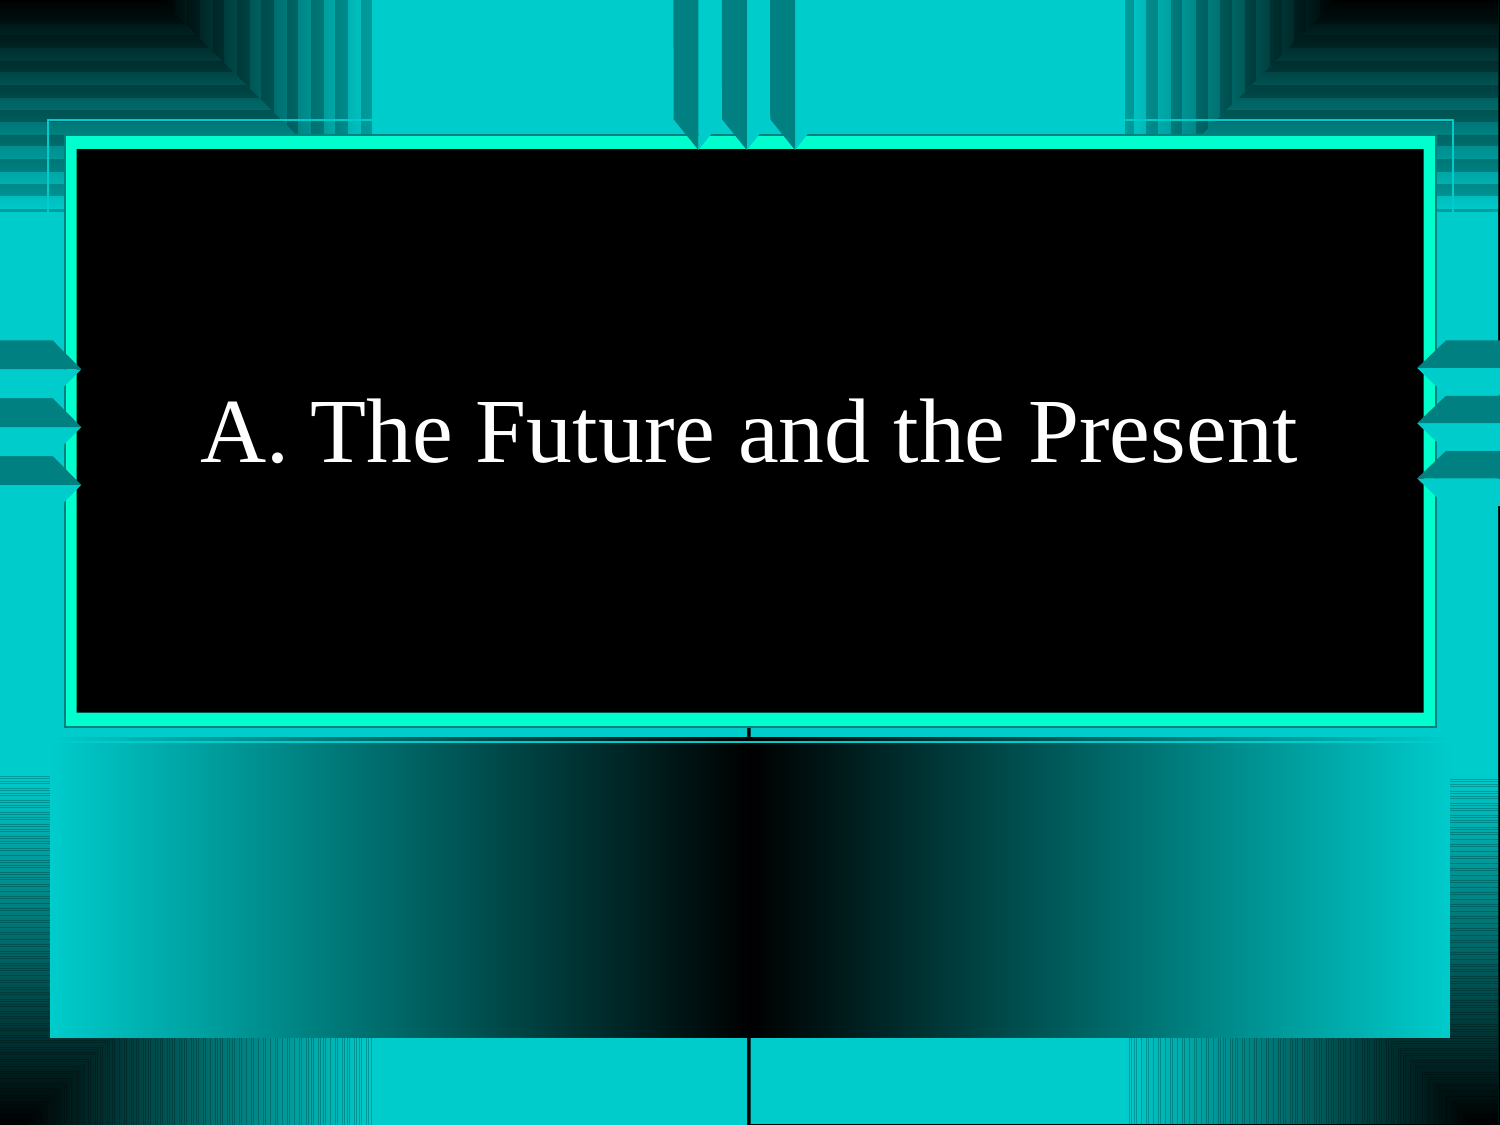

# A. The Future and the Present